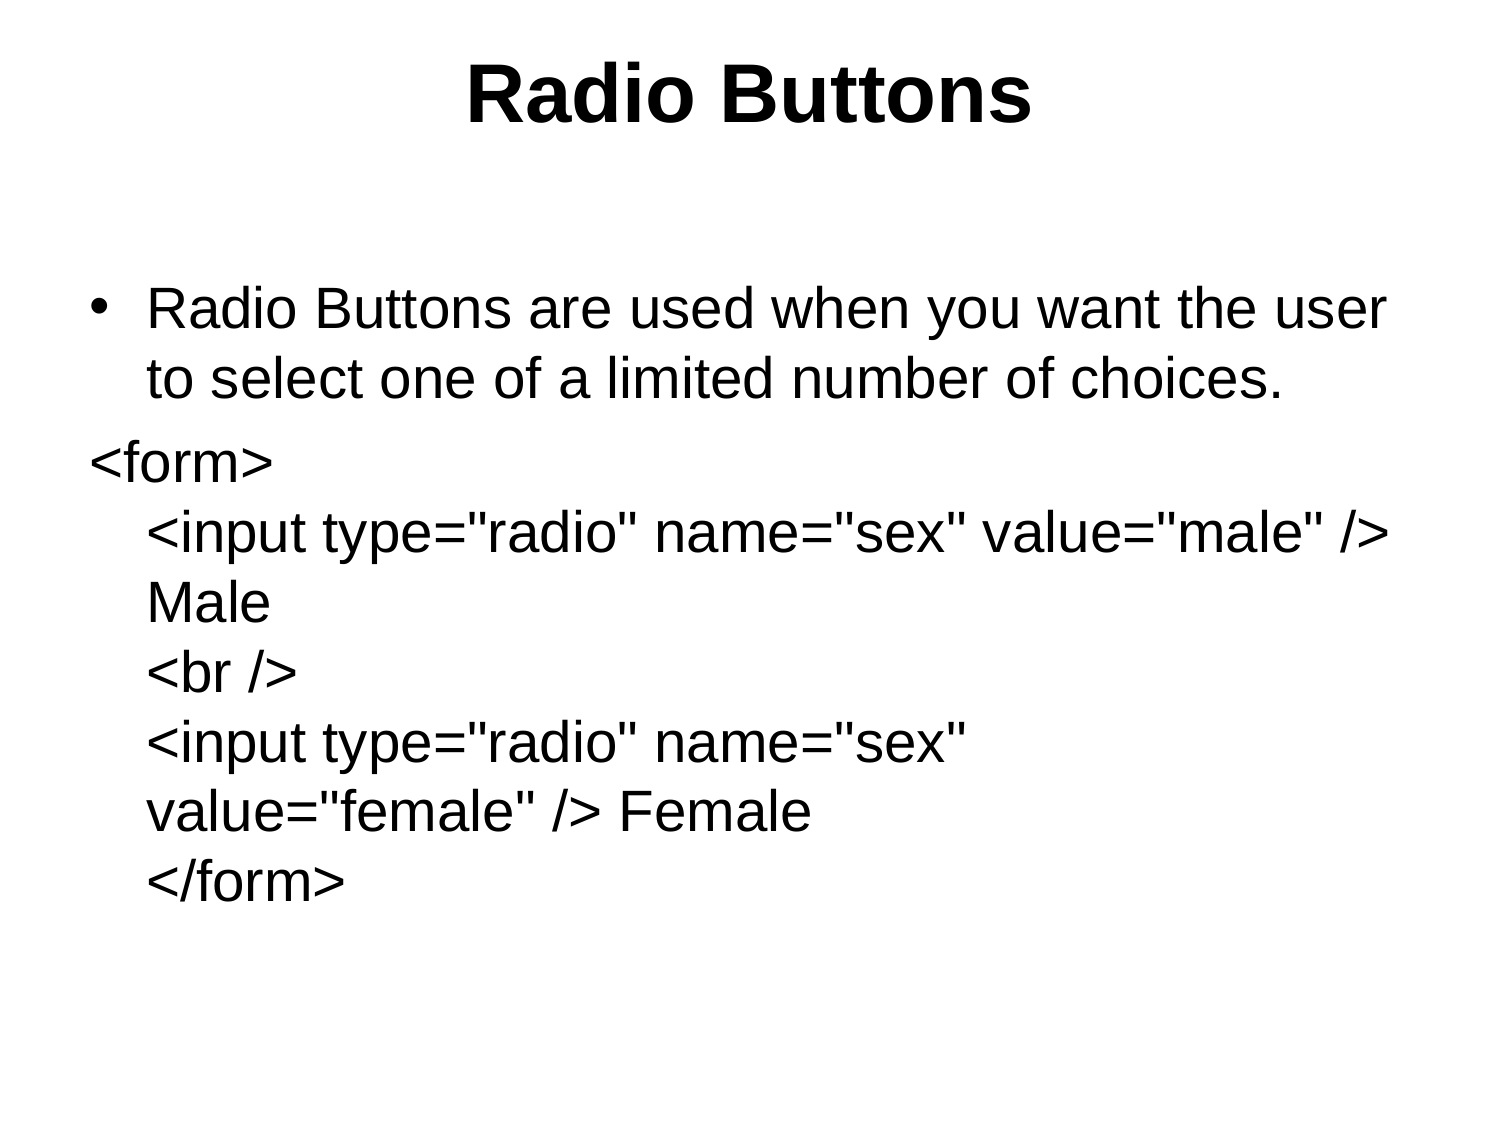

# Radio Buttons
Radio Buttons are used when you want the user to select one of a limited number of choices.
<form>
<input type="radio" name="sex" value="male" /> Male
<br />
<input type="radio" name="sex" value="female" /> Female
</form>